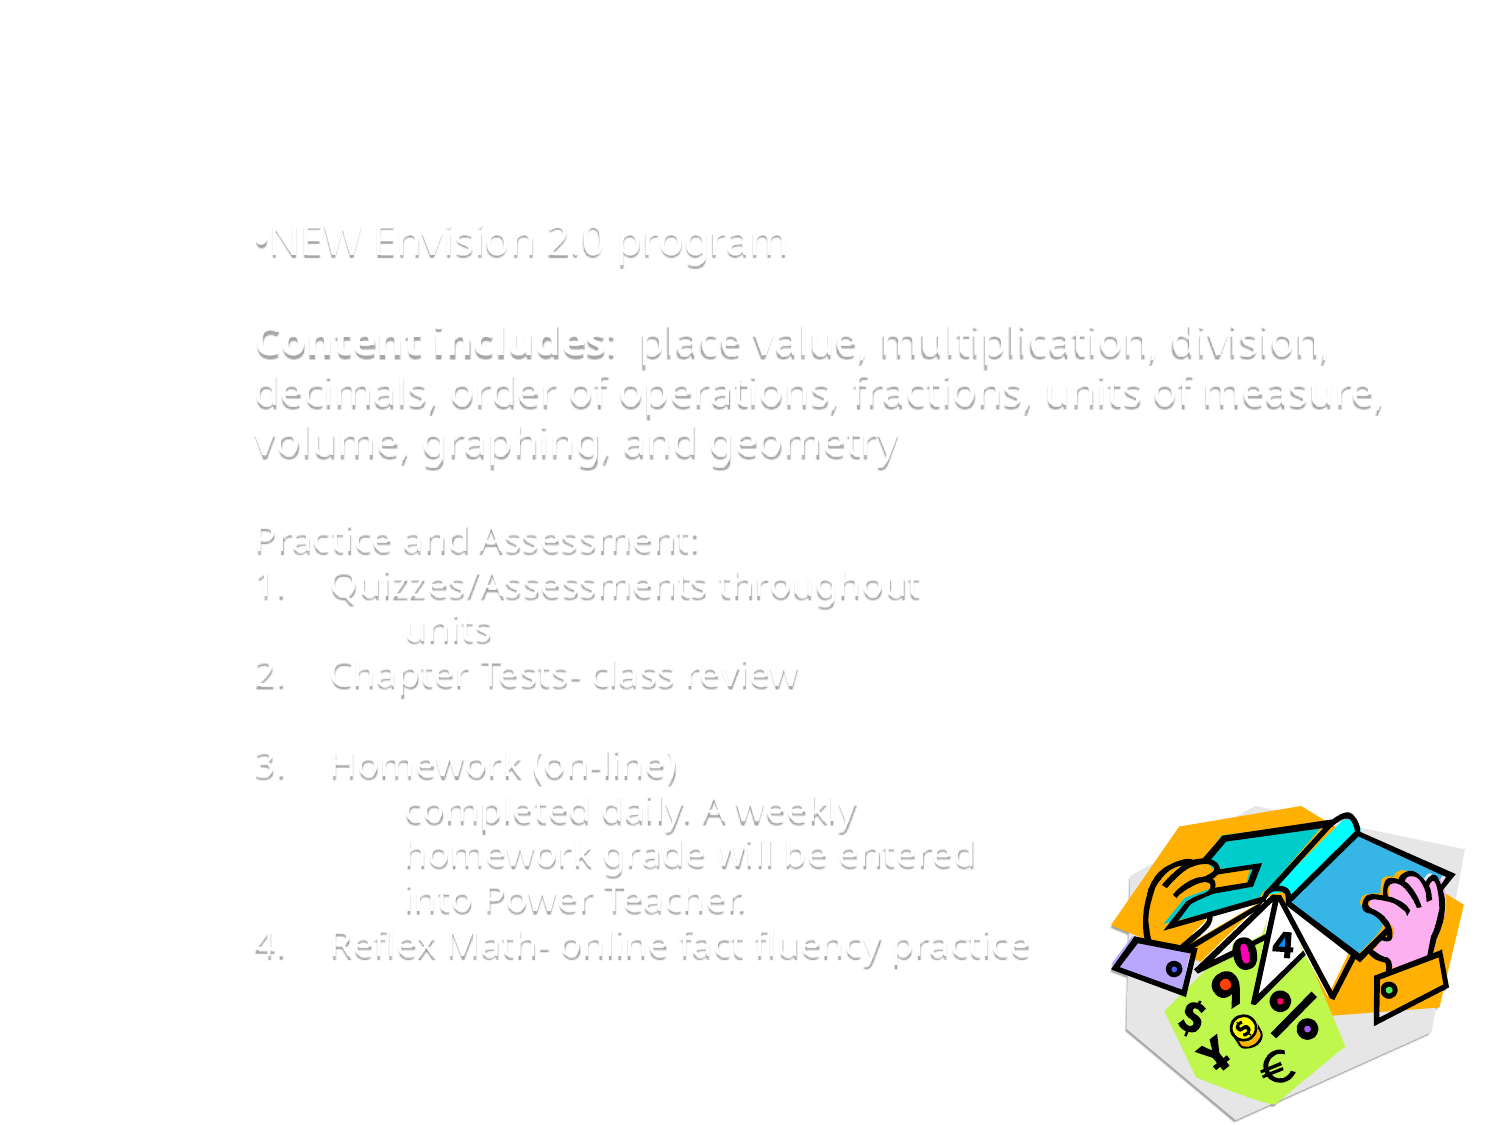

NEW Envision 2.0 program
Content includes: place value, multiplication, division, decimals, order of operations, fractions, units of measure, volume, graphing, and geometry
Practice and Assessment:
Quizzes/Assessments throughout
units
Chapter Tests- class review
Homework (on-line)
completed daily. A weekly
homework grade will be entered
into Power Teacher.
Reflex Math- online fact fluency practice